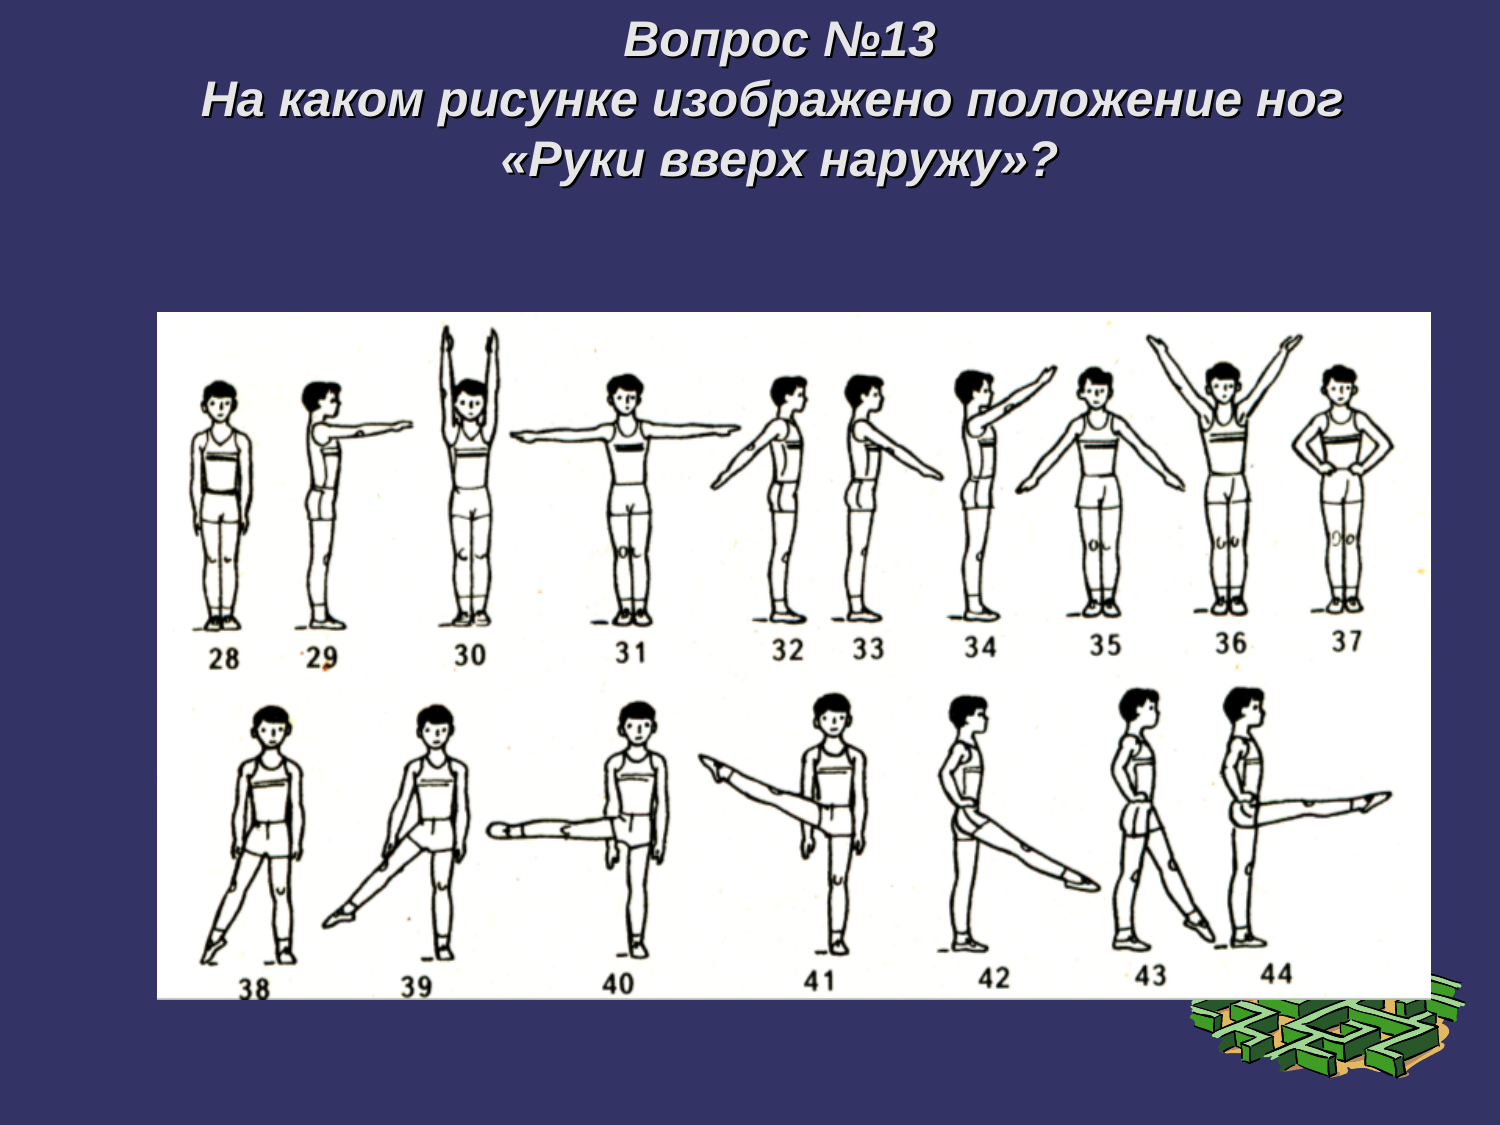

# Вопрос №13 На каком рисунке изображено положение ног «Руки вверх наружу»?